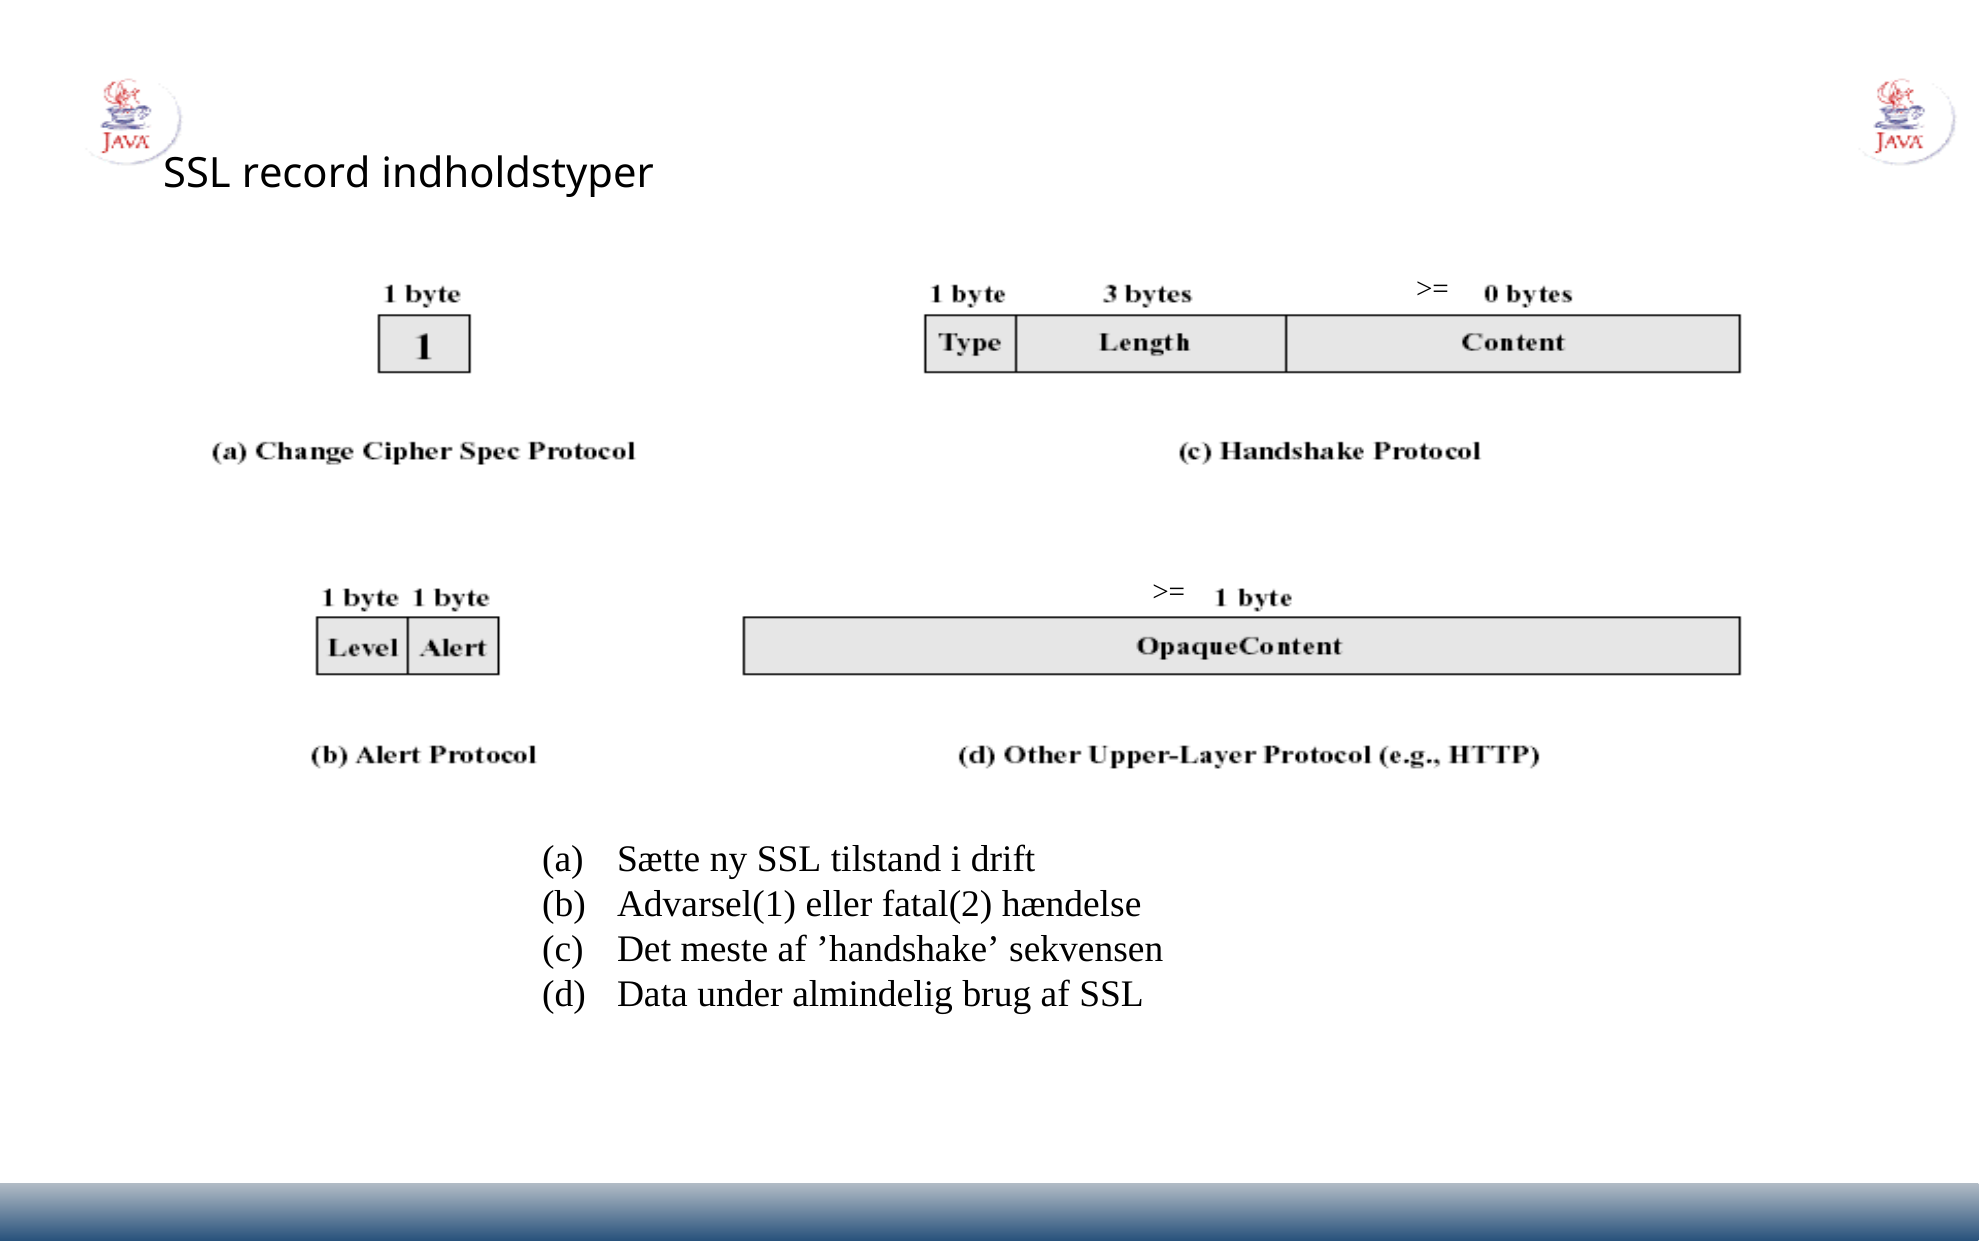

#
SSL record indholdstyper
>=
>=
Sætte ny SSL tilstand i drift
Advarsel(1) eller fatal(2) hændelse
Det meste af ’handshake’ sekvensen
Data under almindelig brug af SSL